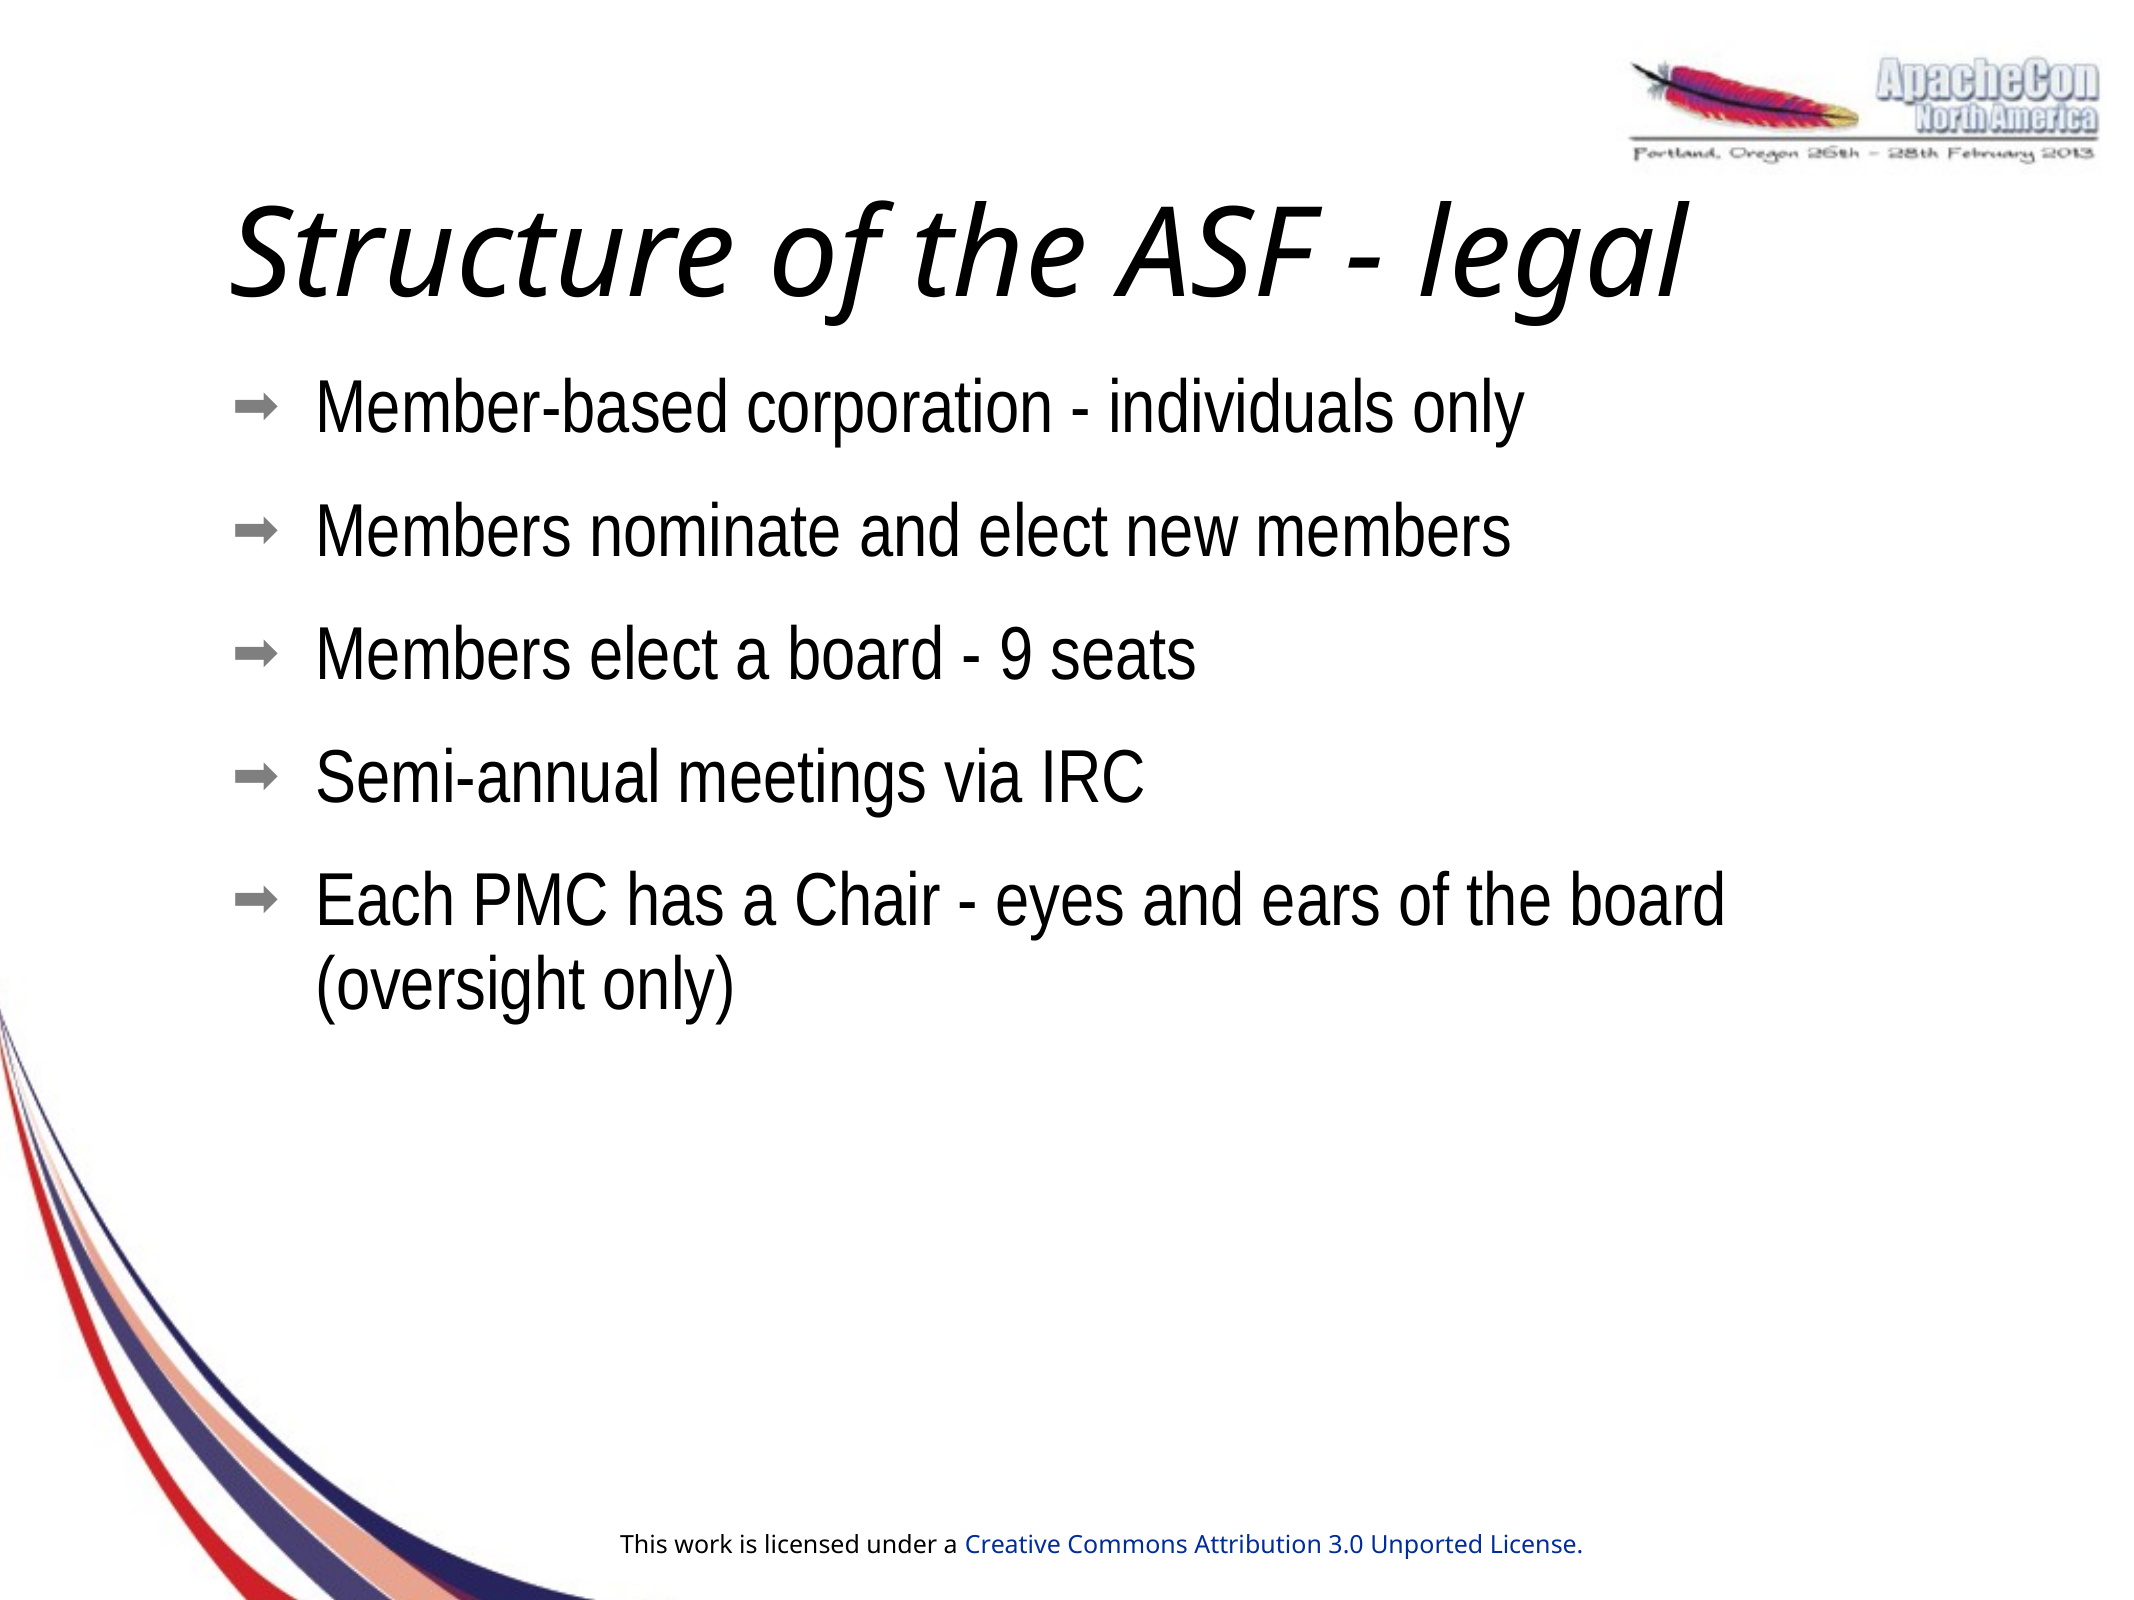

# Structure of the ASF - legal
Member-based corporation - individuals only
Members nominate and elect new members
Members elect a board - 9 seats
Semi-annual meetings via IRC
Each PMC has a Chair - eyes and ears of the board (oversight only)
This work is licensed under a Creative Commons Attribution 3.0 Unported License.